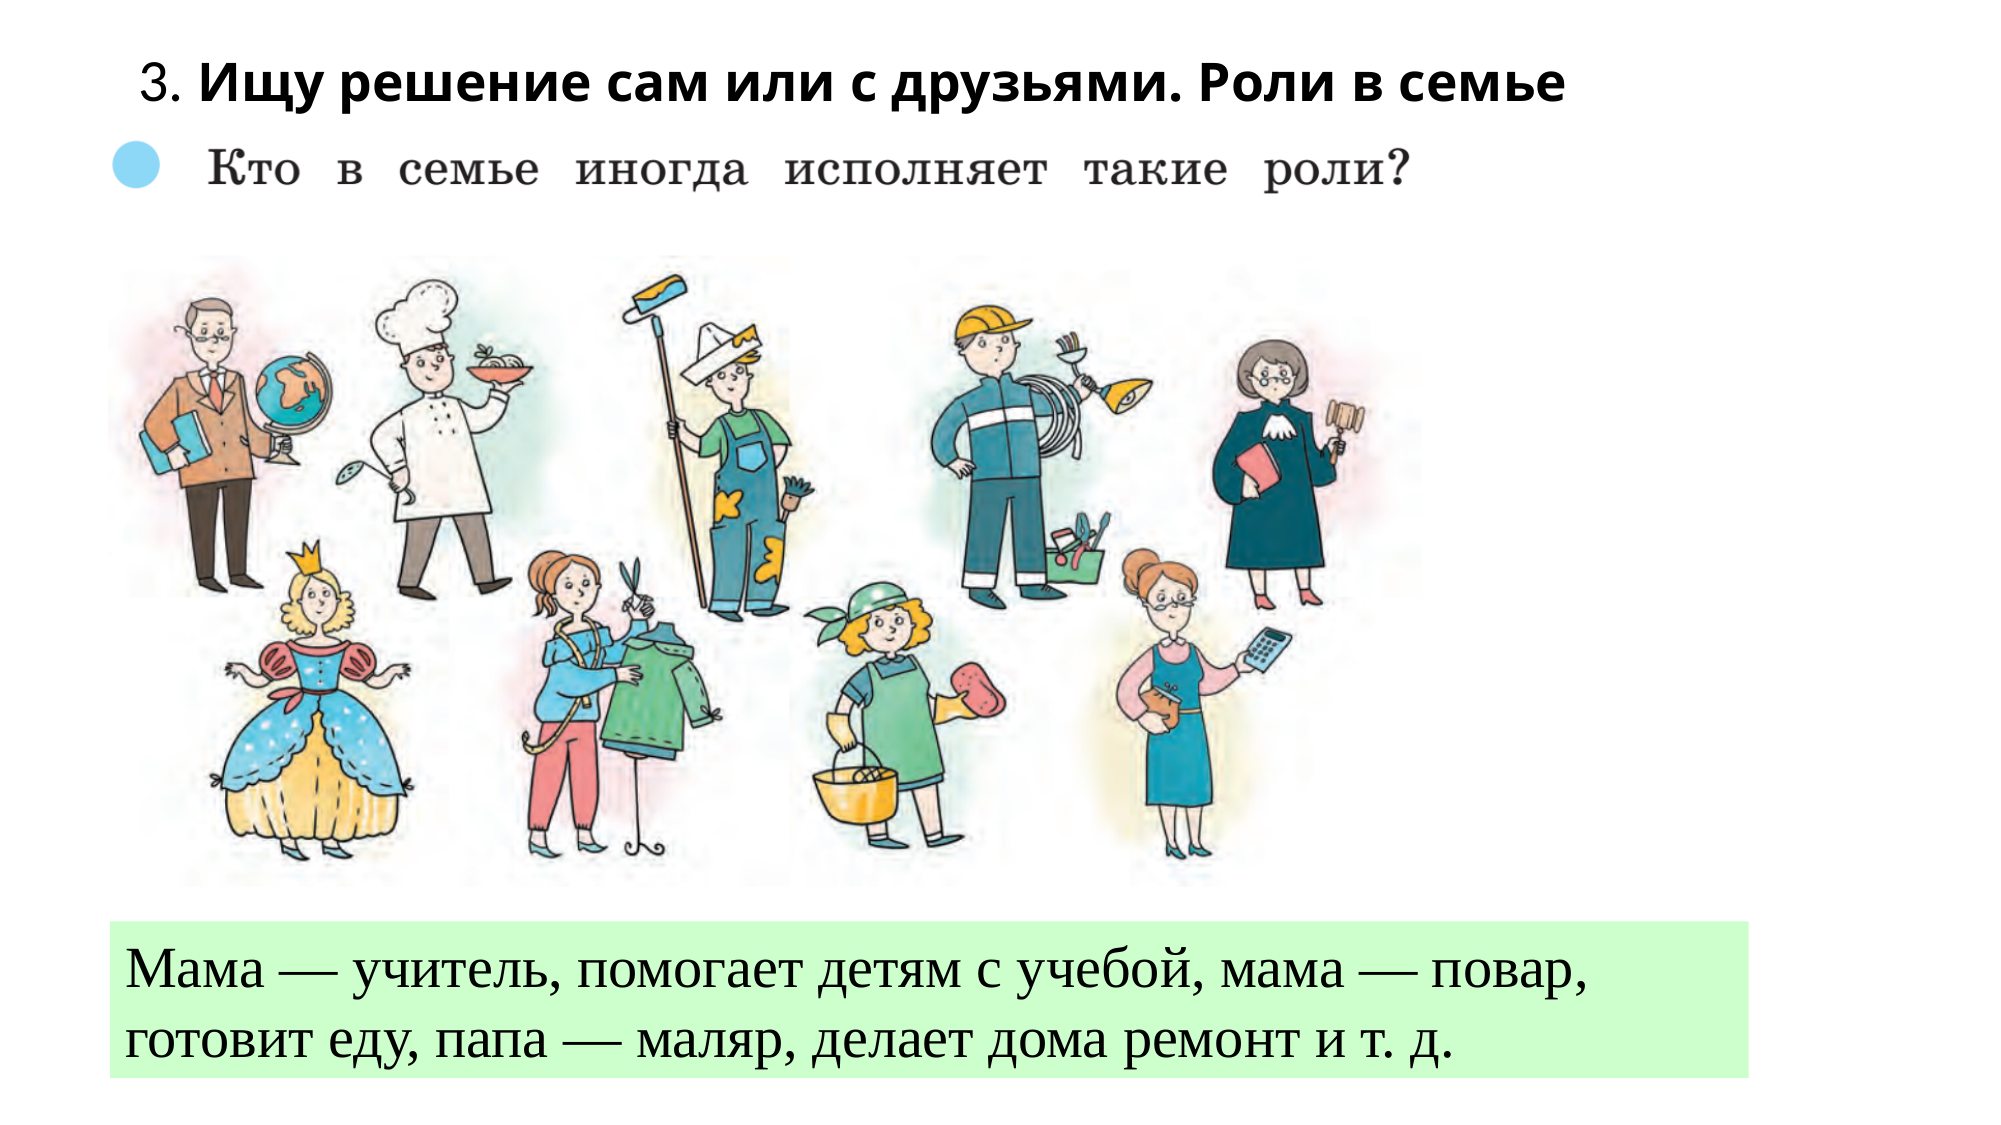

# 3. Ищу решение сам или с друзьями. Роли в семье
Мама — учитель, помогает детям с учебой, мама — повар, готовит еду, папа — маляр, делает дома ремонт и т. д.